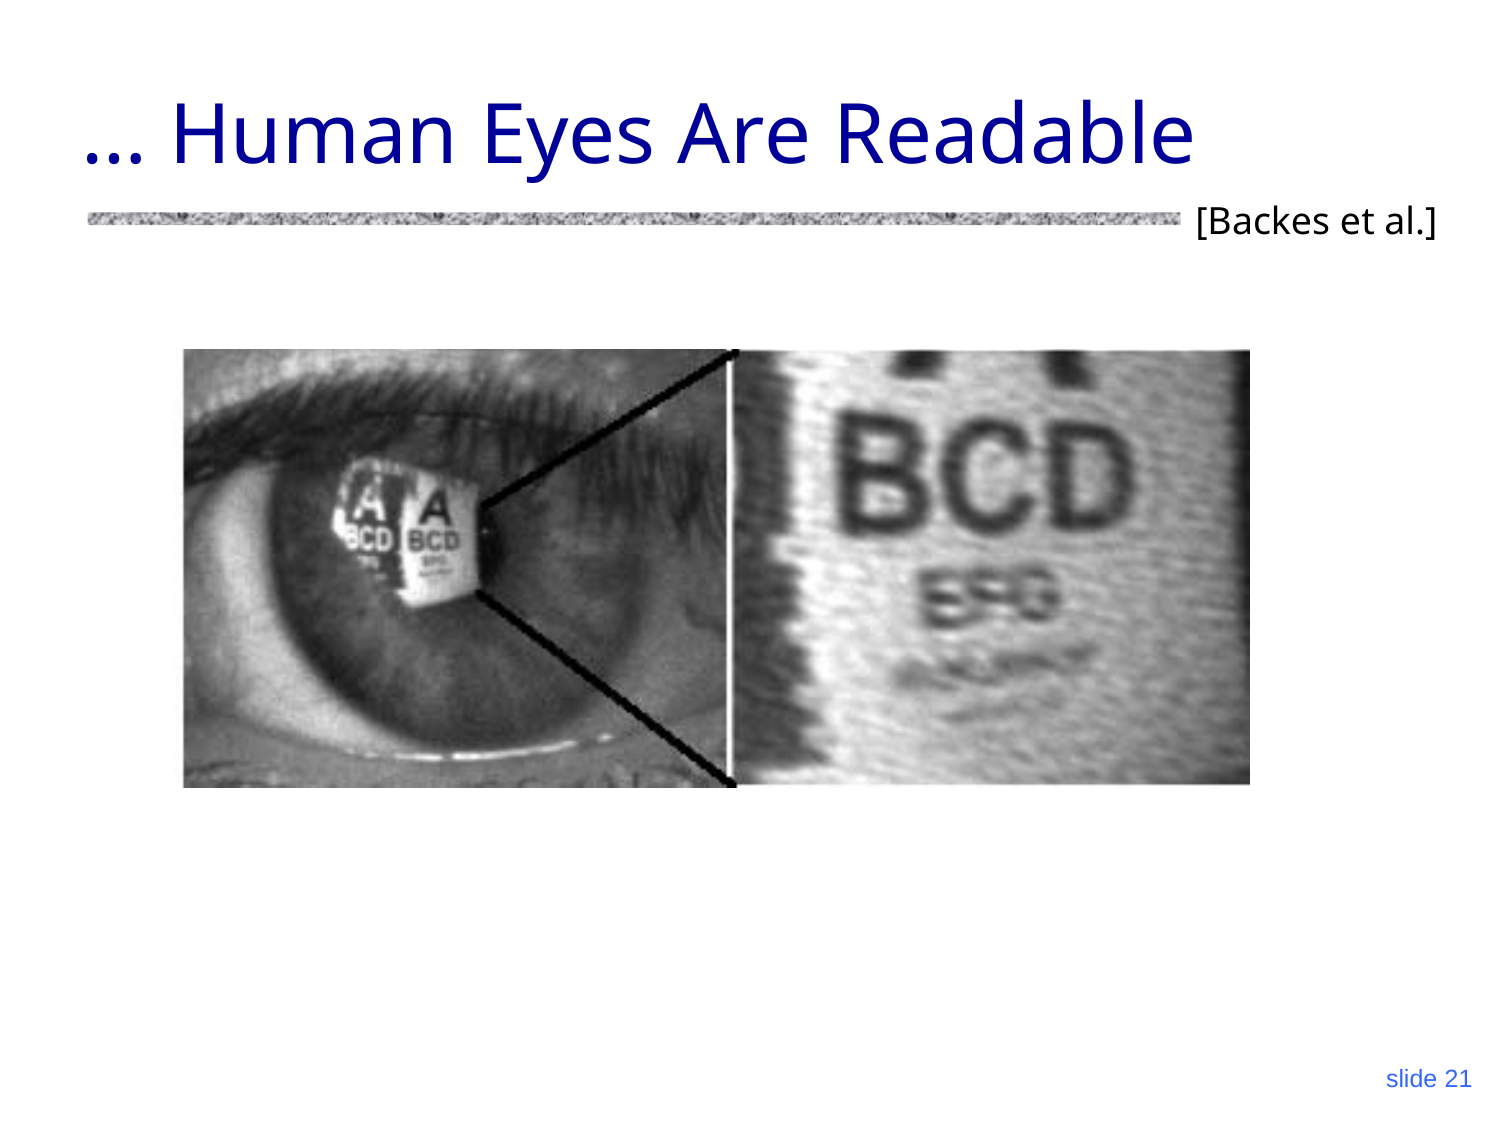

# … Human Eyes Are Readable
[Backes et al.]
slide